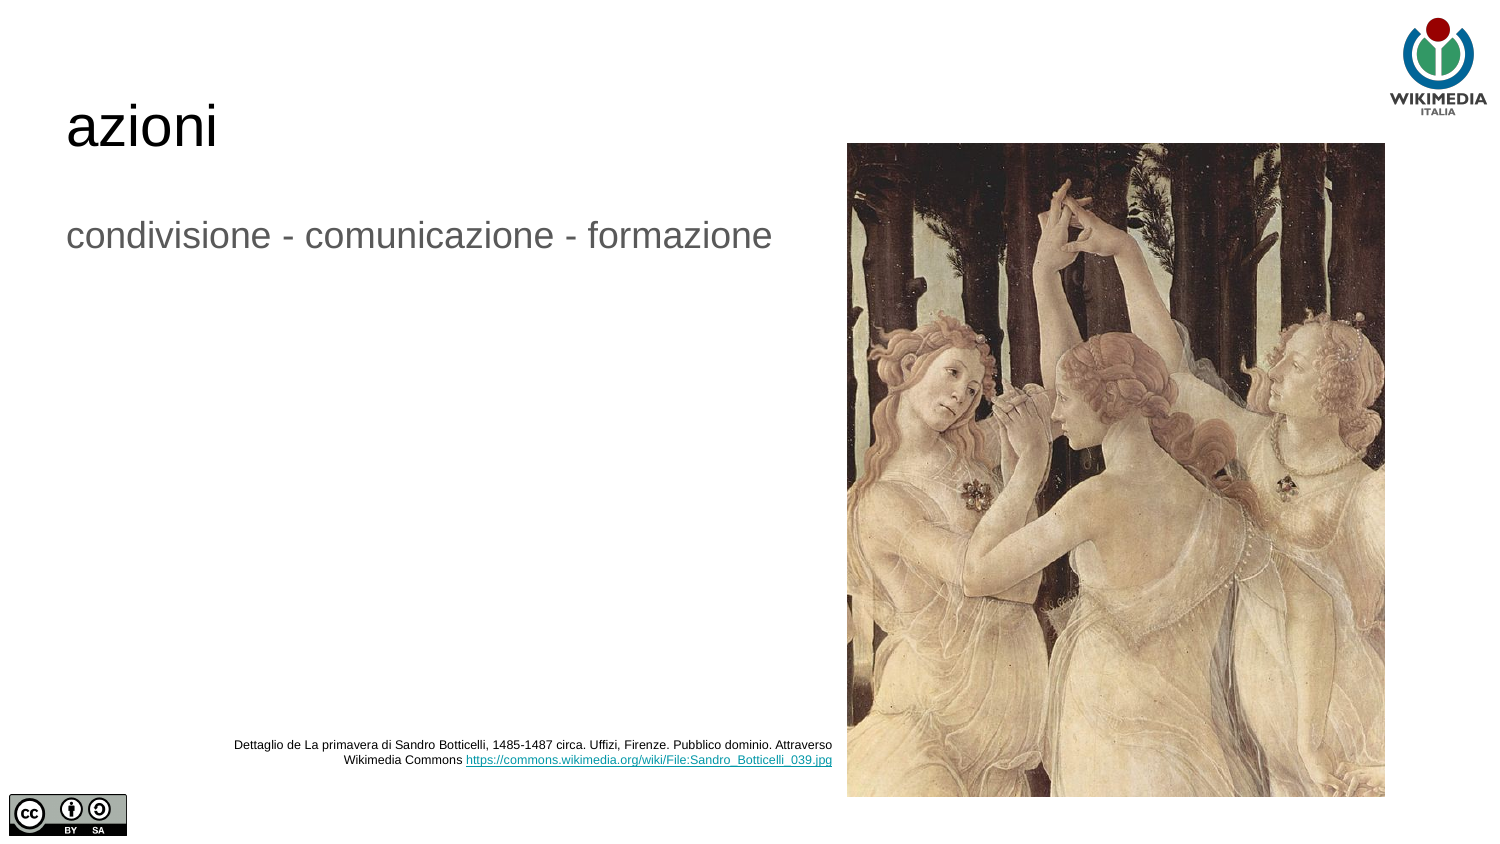

# azioni
condivisione - comunicazione - formazione
Dettaglio de La primavera di Sandro Botticelli, 1485-1487 circa. Uffizi, Firenze. Pubblico dominio. Attraverso Wikimedia Commons https://commons.wikimedia.org/wiki/File:Sandro_Botticelli_039.jpg